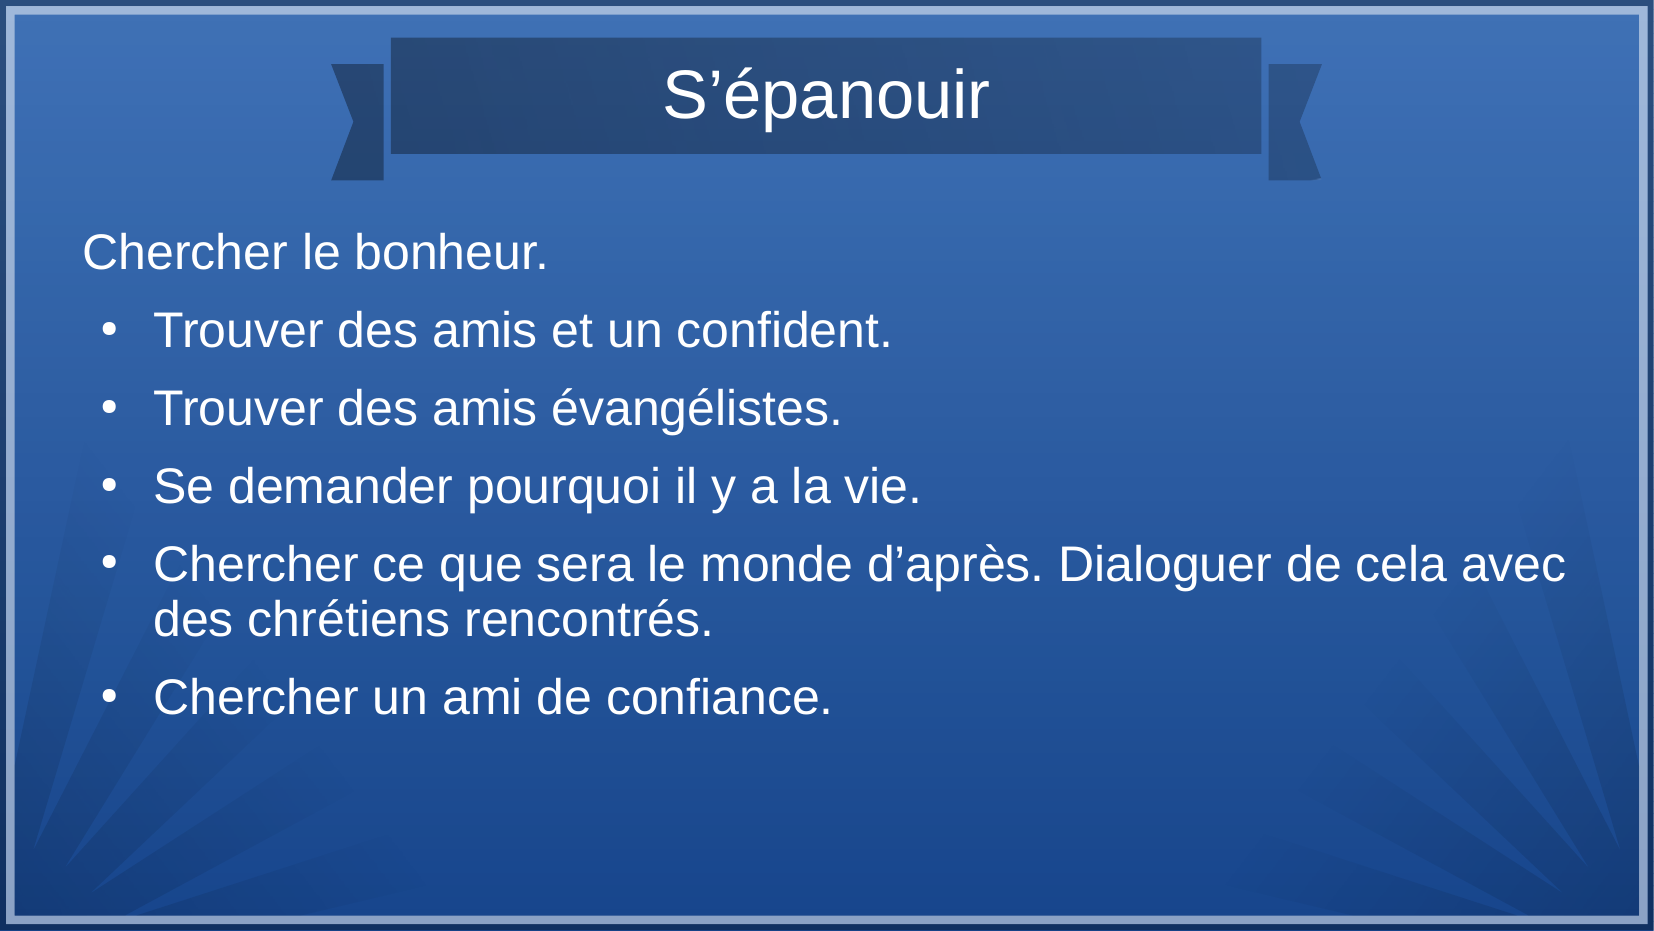

# S’épanouir
Chercher le bonheur.
Trouver des amis et un confident.
Trouver des amis évangélistes.
Se demander pourquoi il y a la vie.
Chercher ce que sera le monde d’après. Dialoguer de cela avec des chrétiens rencontrés.
Chercher un ami de confiance.